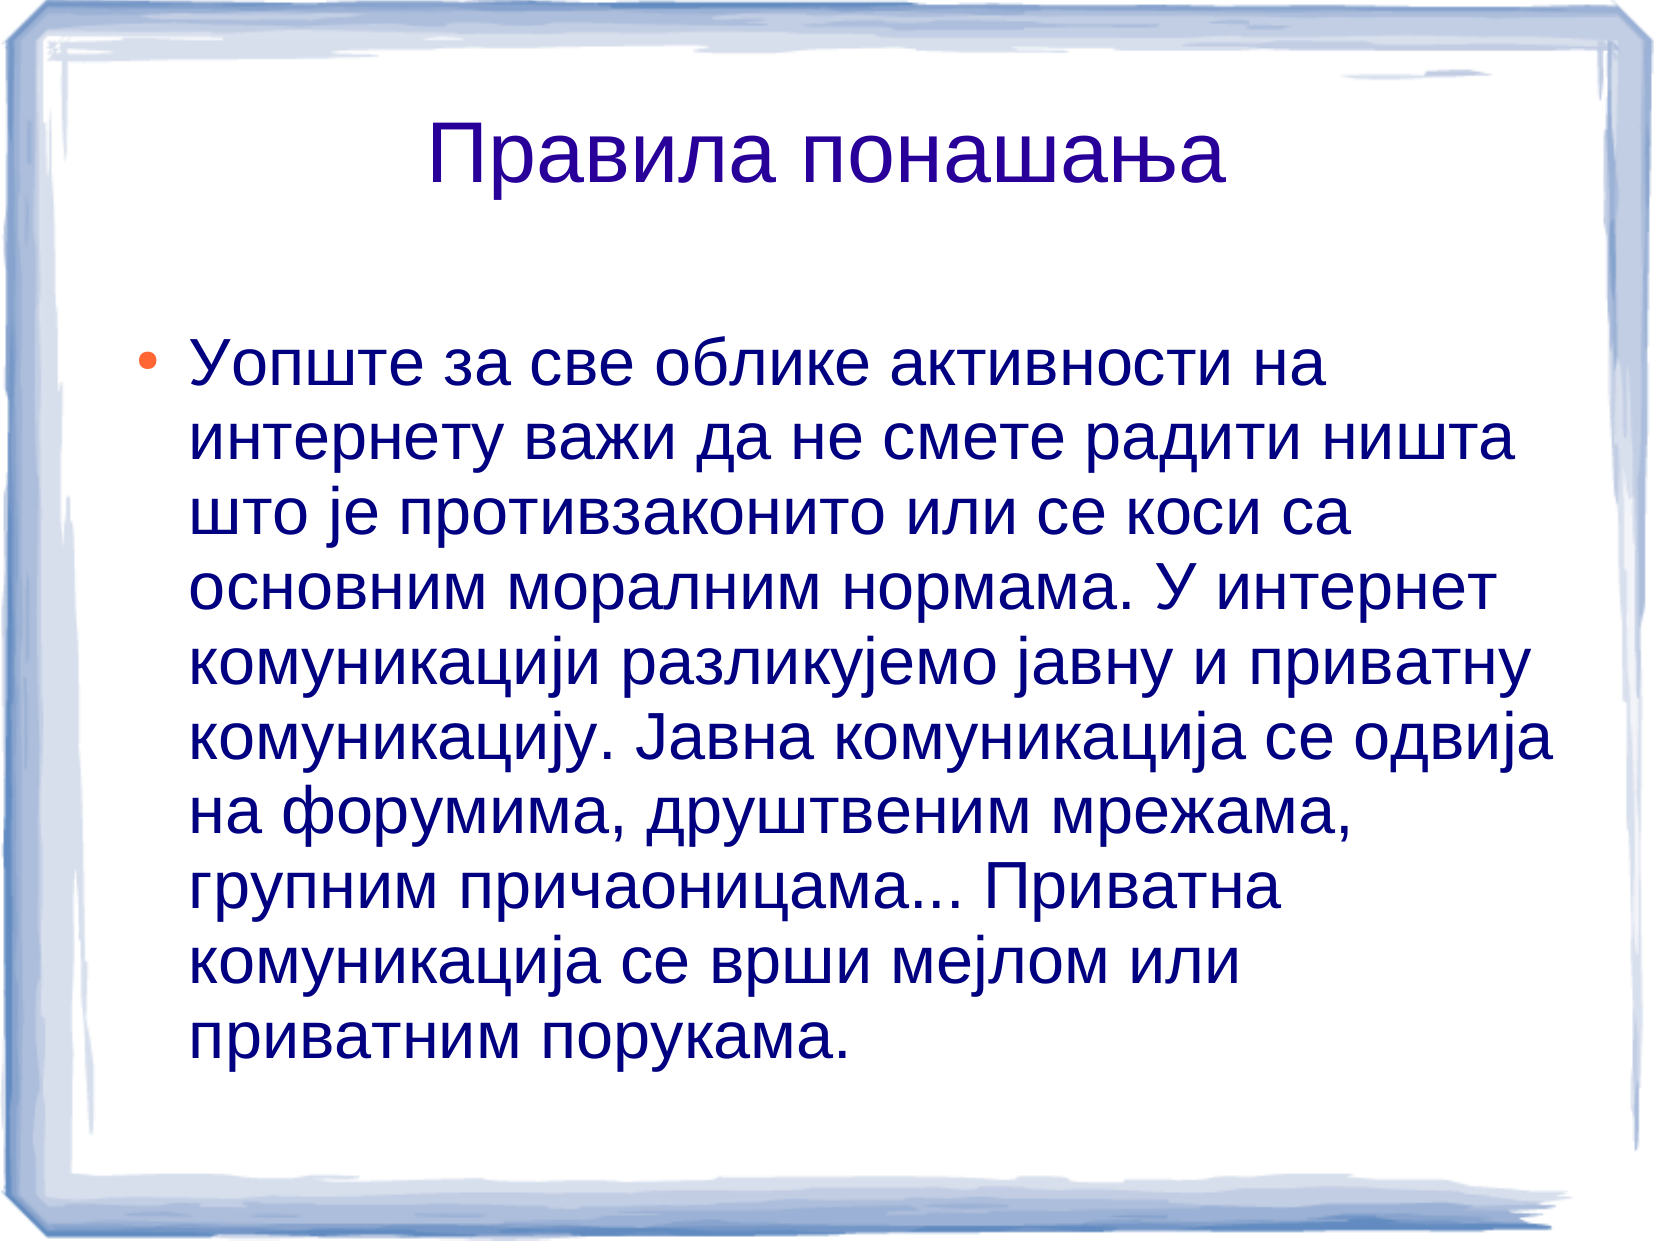

# Правила понашања
Уопште за све облике активности на интернету важи да не смете радити ништа што је противзаконито или се коси са основним моралним нормама. У интернет комуникацији разликујемо јавну и приватну комуникацију. Јавна комуникација се одвија на форумима, друштвеним мрежама, групним причаоницама... Приватна комуникација се врши мејлом или приватним порукама.